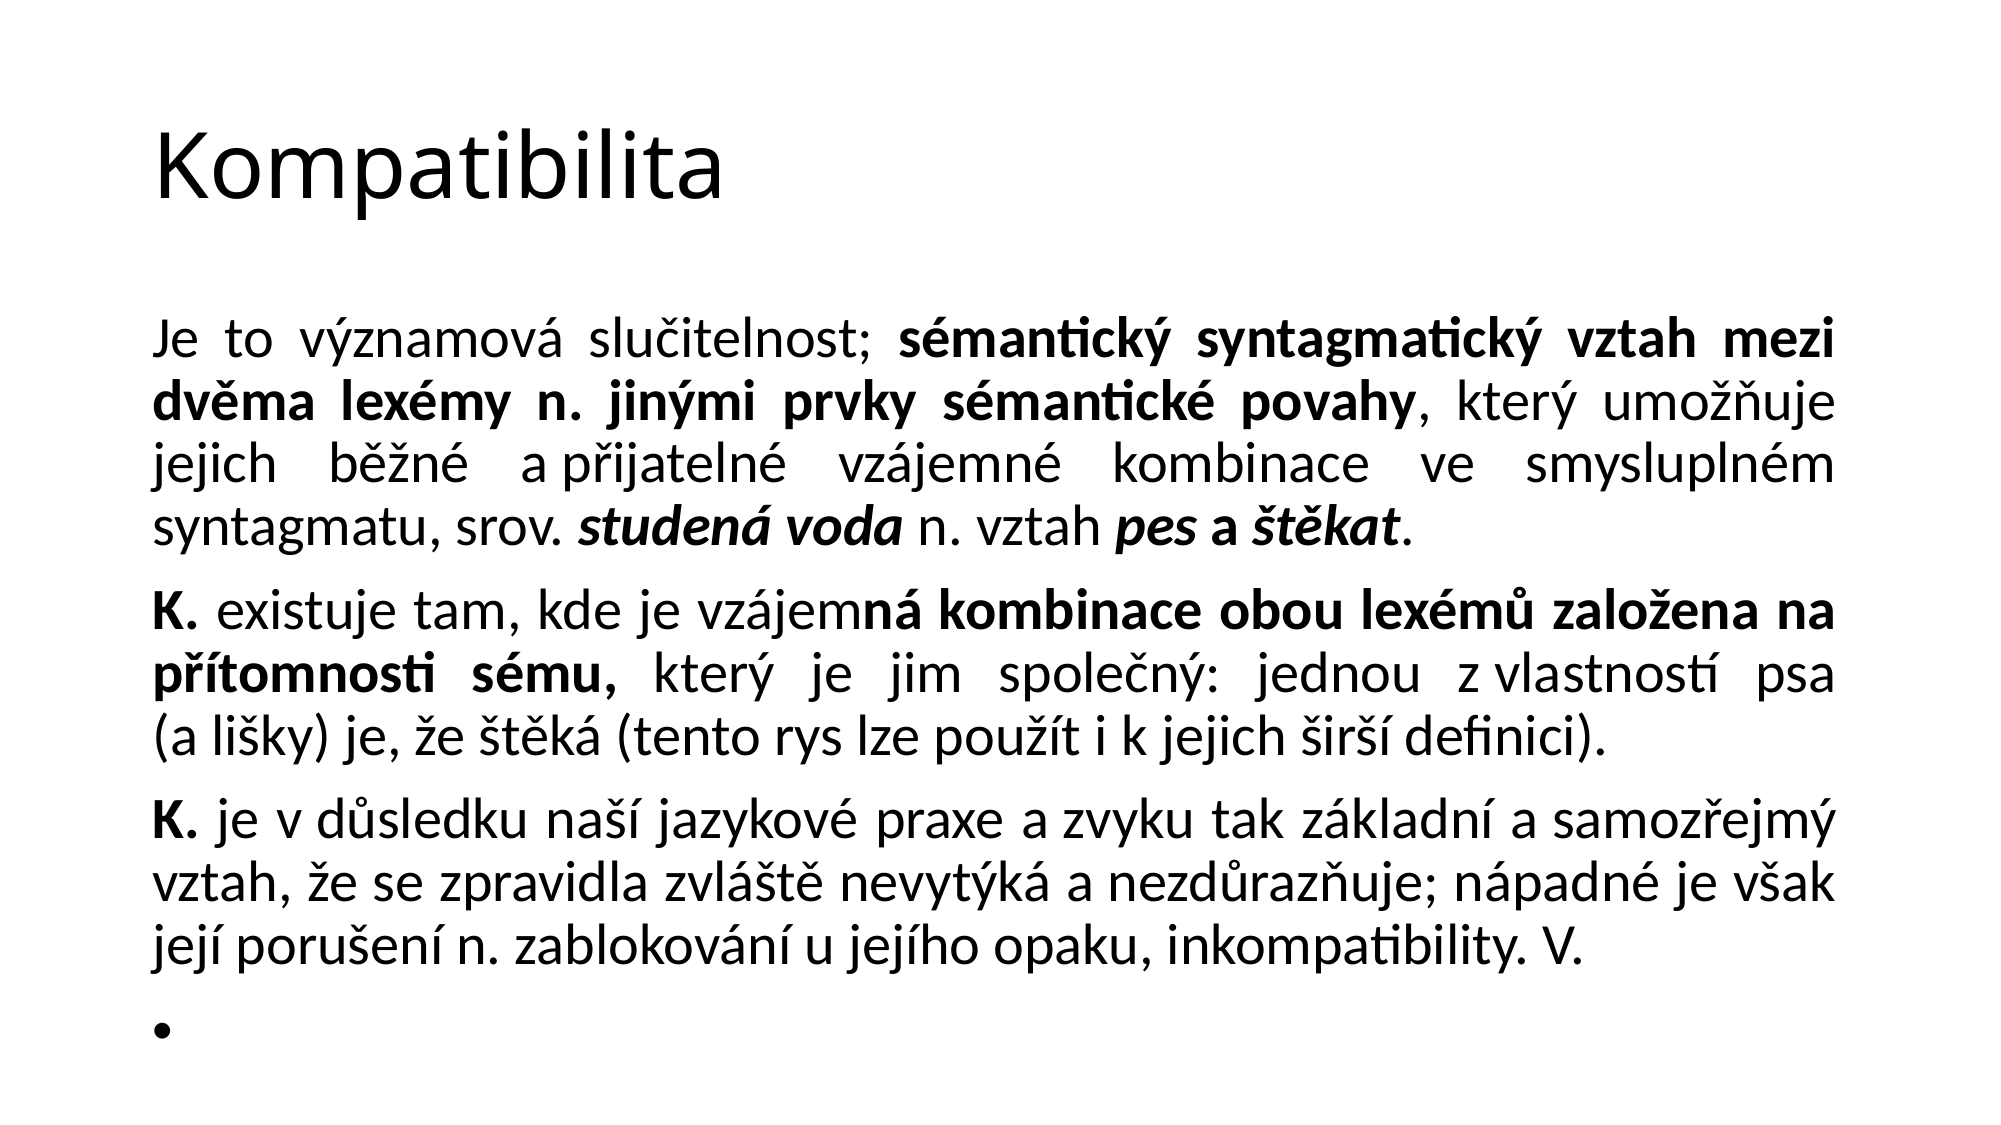

# Kompatibilita
Je to významová slučitelnost; sémantický syntagmatický vztah mezi dvěma lexémy n. jinými prvky sémantické povahy, který umožňuje jejich běžné a přijatelné vzájemné kombinace ve smysluplném syntagmatu, srov. studená voda n. vztah pes a štěkat.
K. existuje tam, kde je vzájemná kombinace obou lexémů založena na přítomnosti sému, který je jim společný: jednou z vlastností psa (a lišky) je, že štěká (tento rys lze použít i k jejich širší definici).
K. je v důsledku naší jazykové praxe a zvyku tak základní a samozřejmý vztah, že se zpravidla zvláště nevytýká a nezdůrazňuje; nápadné je však její porušení n. zablokování u jejího opaku, inkompatibility. V.